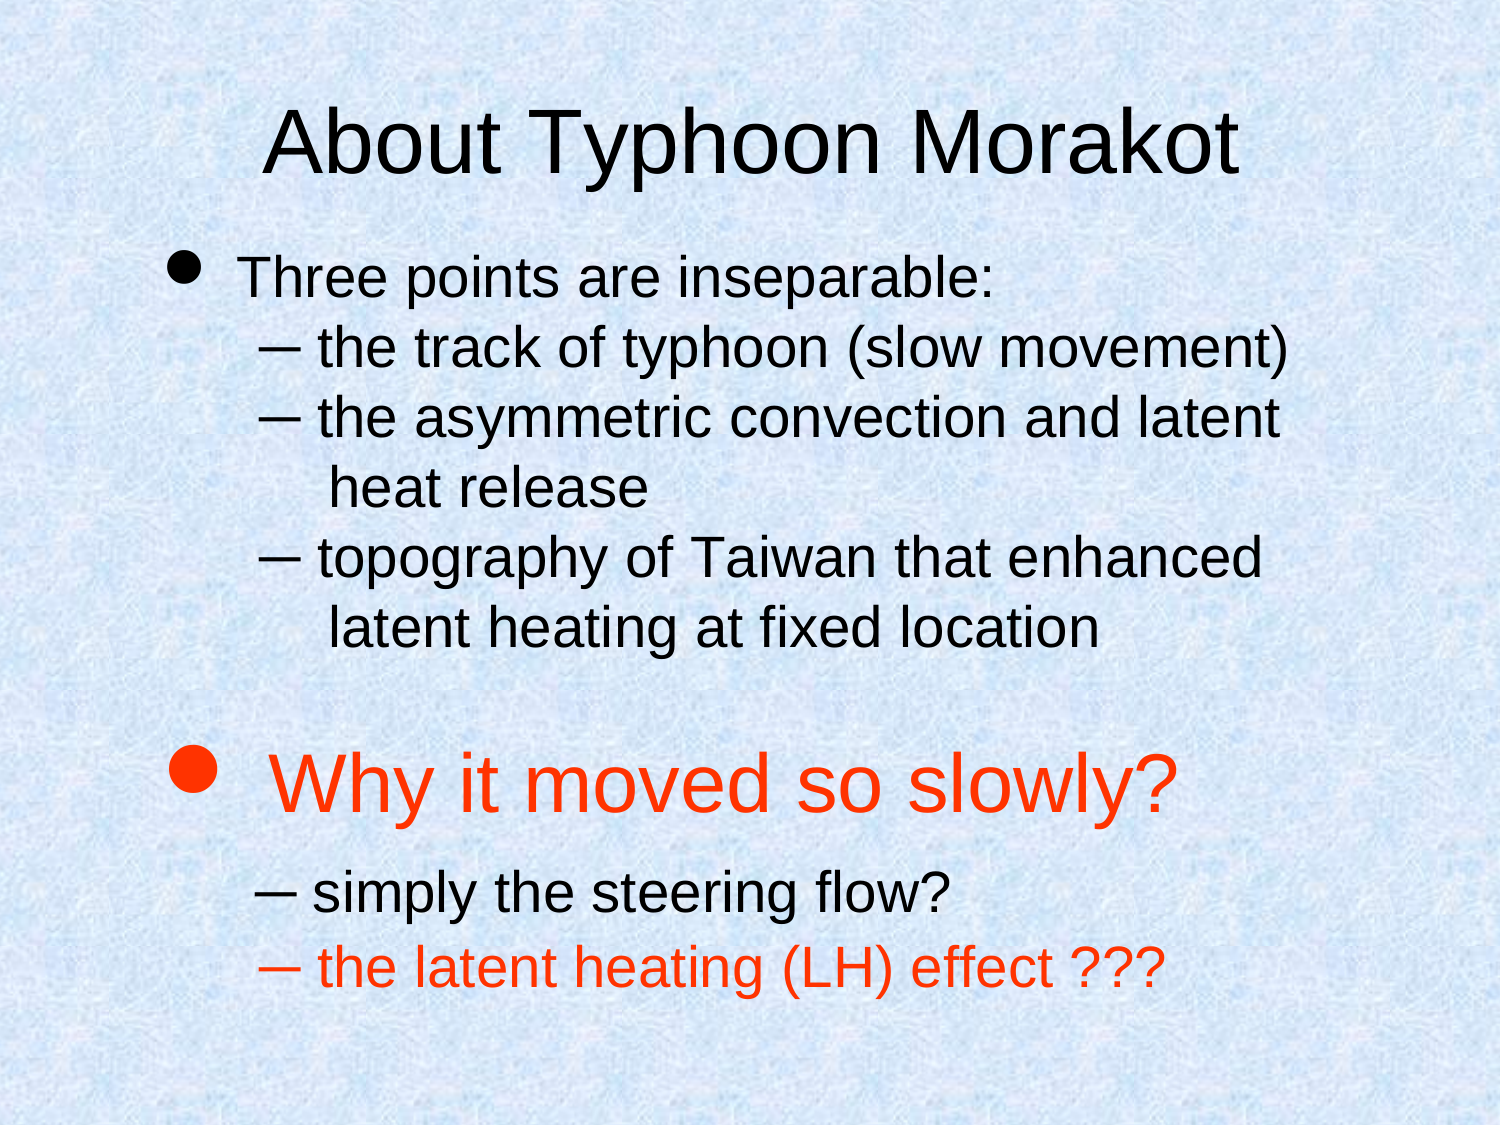

About Typhoon Morakot
#
 Three points are inseparable:
 ─ the track of typhoon (slow movement)
 ─ the asymmetric convection and latent
	 heat release
 ─ topography of Taiwan that enhanced
	 latent heating at fixed location
 Why it moved so slowly?
 ─ simply the steering flow?
 ─ the latent heating (LH) effect ???